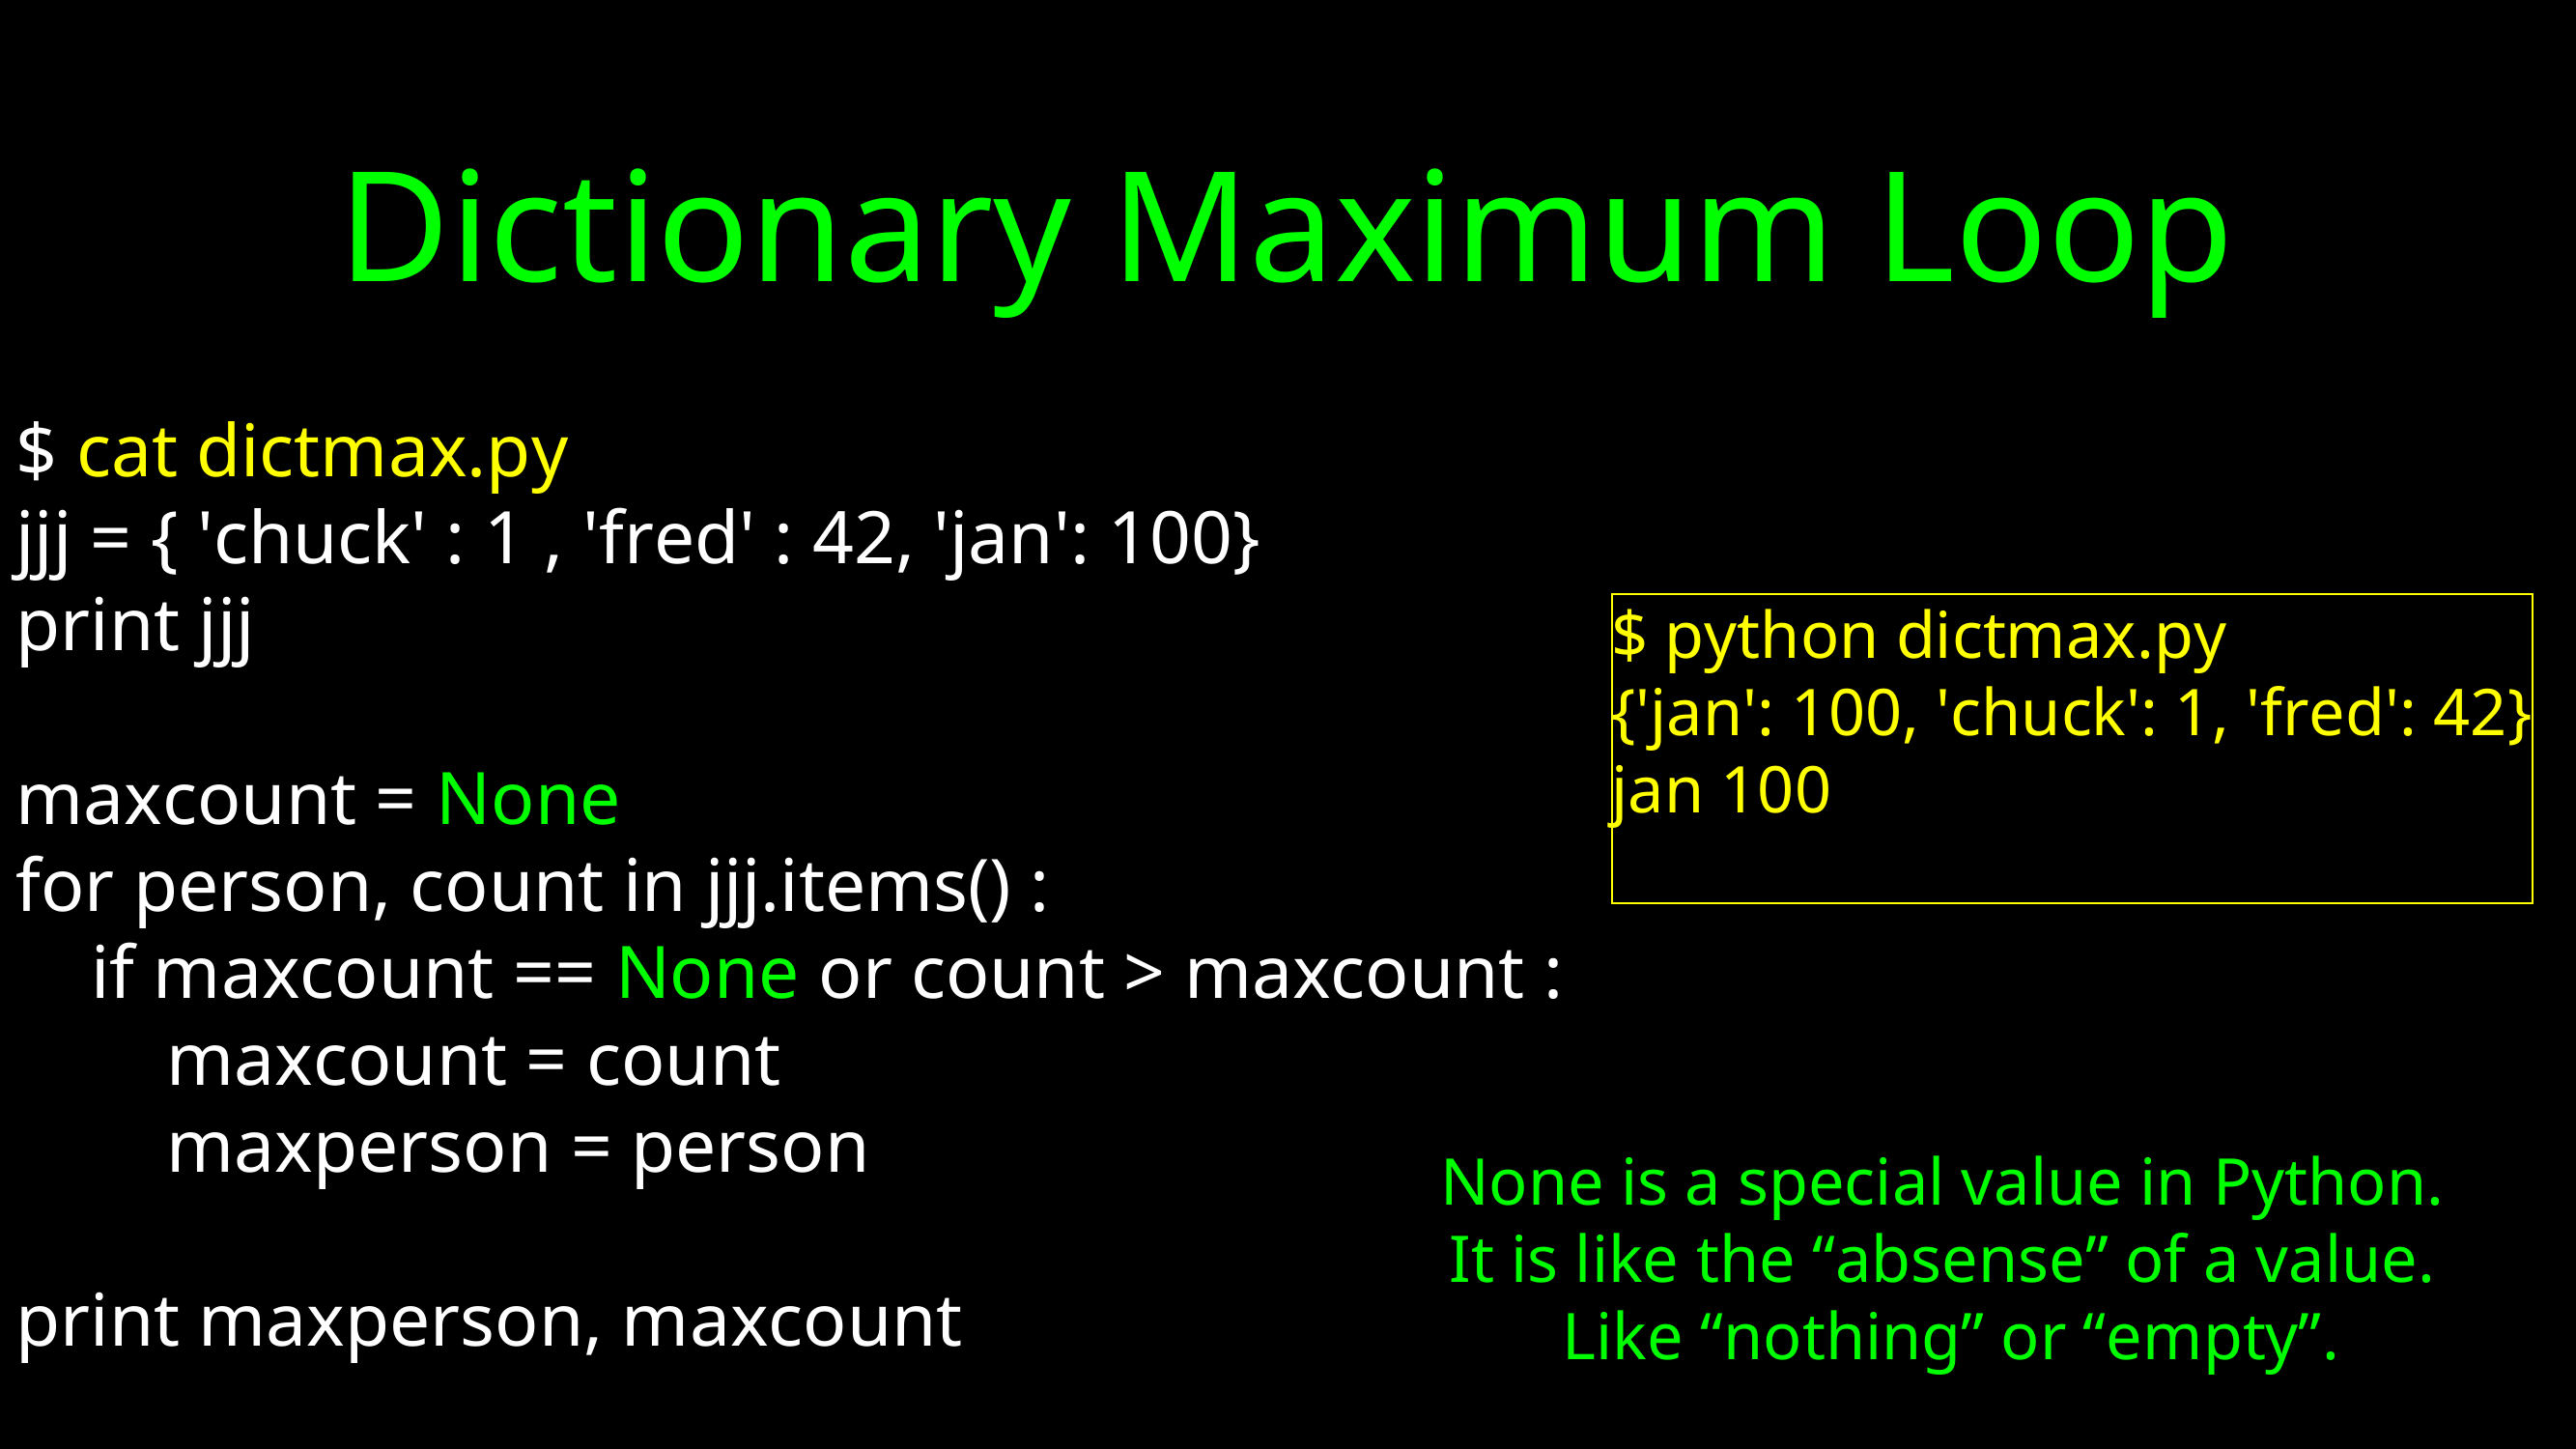

# Dictionary Maximum Loop
$ cat dictmax.py
jjj = { 'chuck' : 1 , 'fred' : 42, 'jan': 100}
print jjj
maxcount = None
for person, count in jjj.items() :
 if maxcount == None or count > maxcount :
 maxcount = count
 maxperson = person
print maxperson, maxcount
$ python dictmax.py
{'jan': 100, 'chuck': 1, 'fred': 42}
jan 100
None is a special value in Python. It is like the “absense” of a value. Like “nothing” or “empty”.